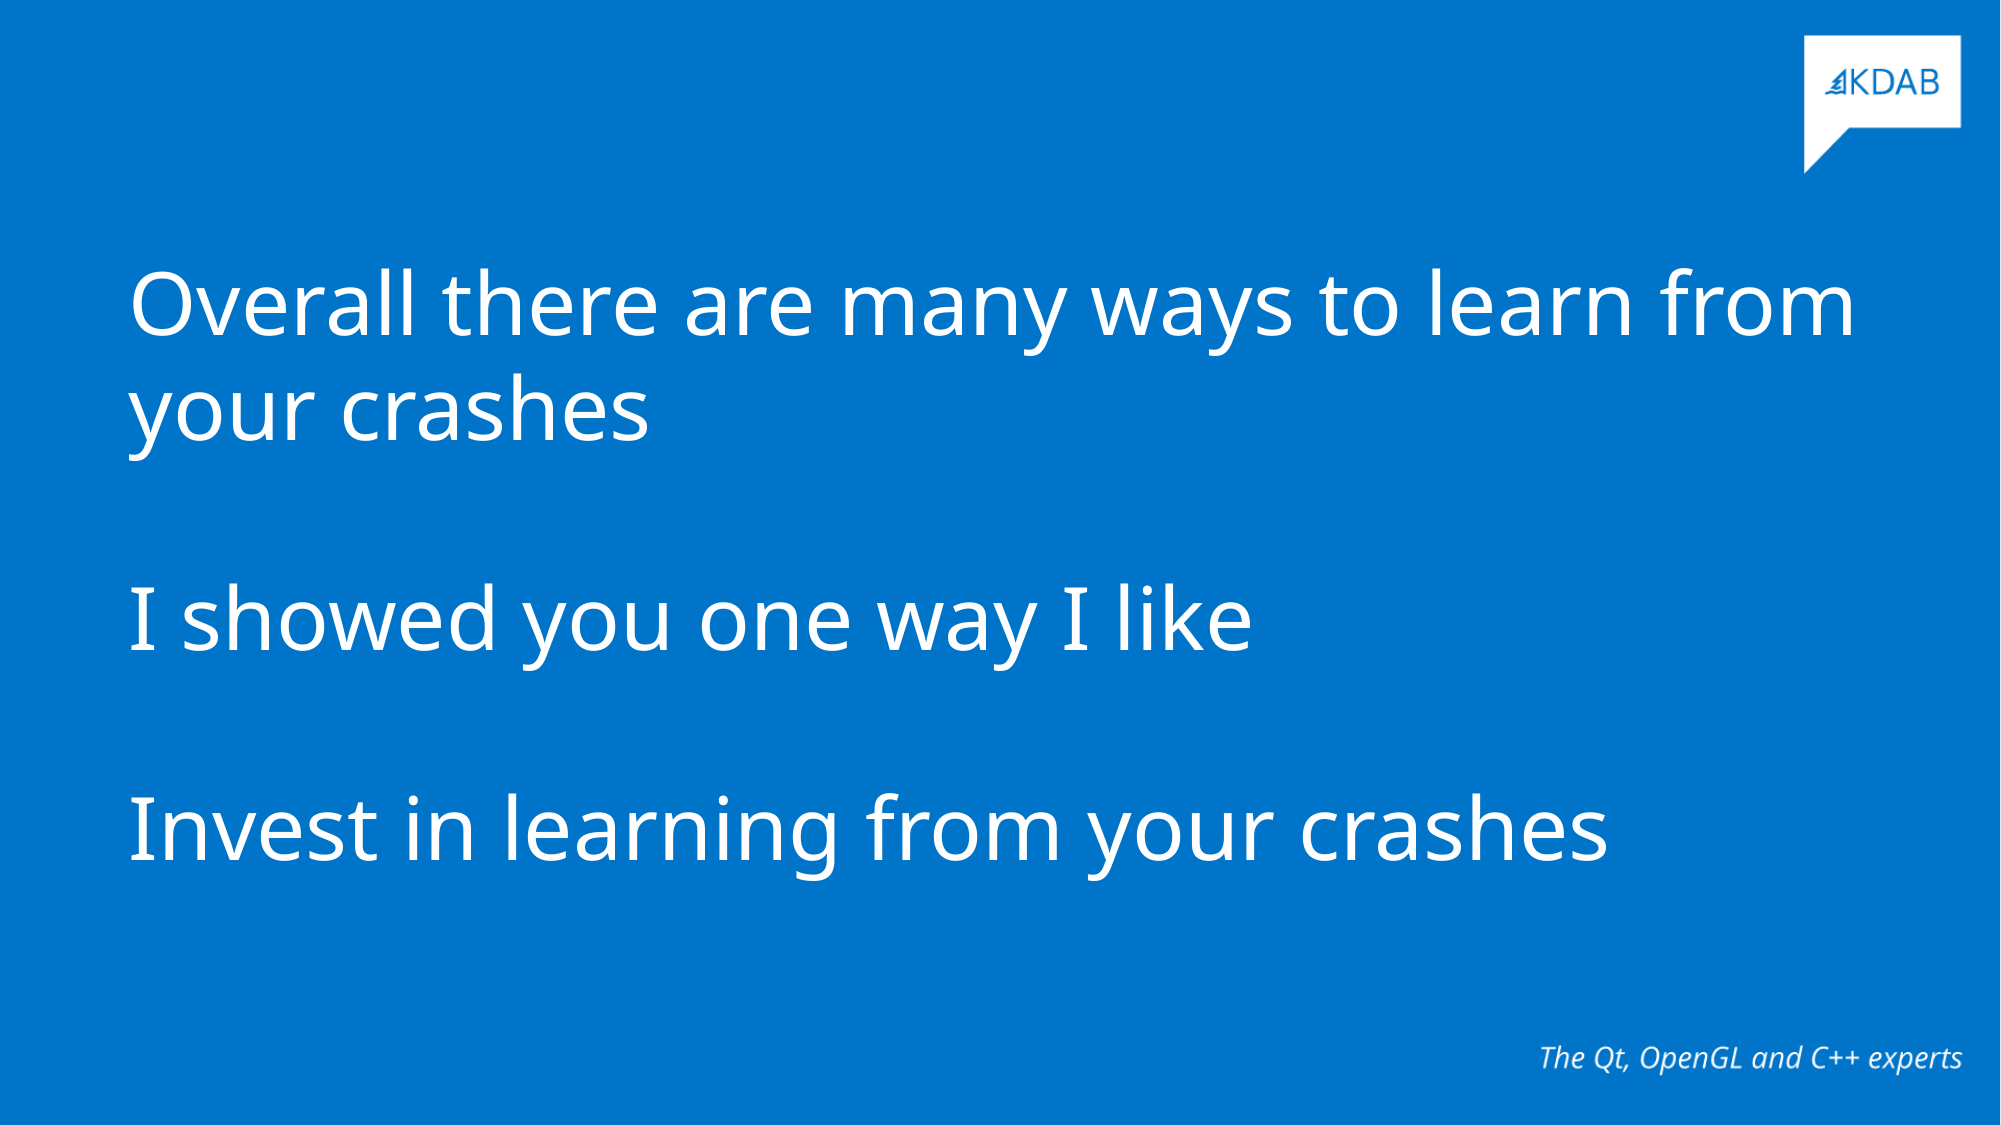

#
Overall there are many ways to learn from your crashes
I showed you one way I like
Invest in learning from your crashes